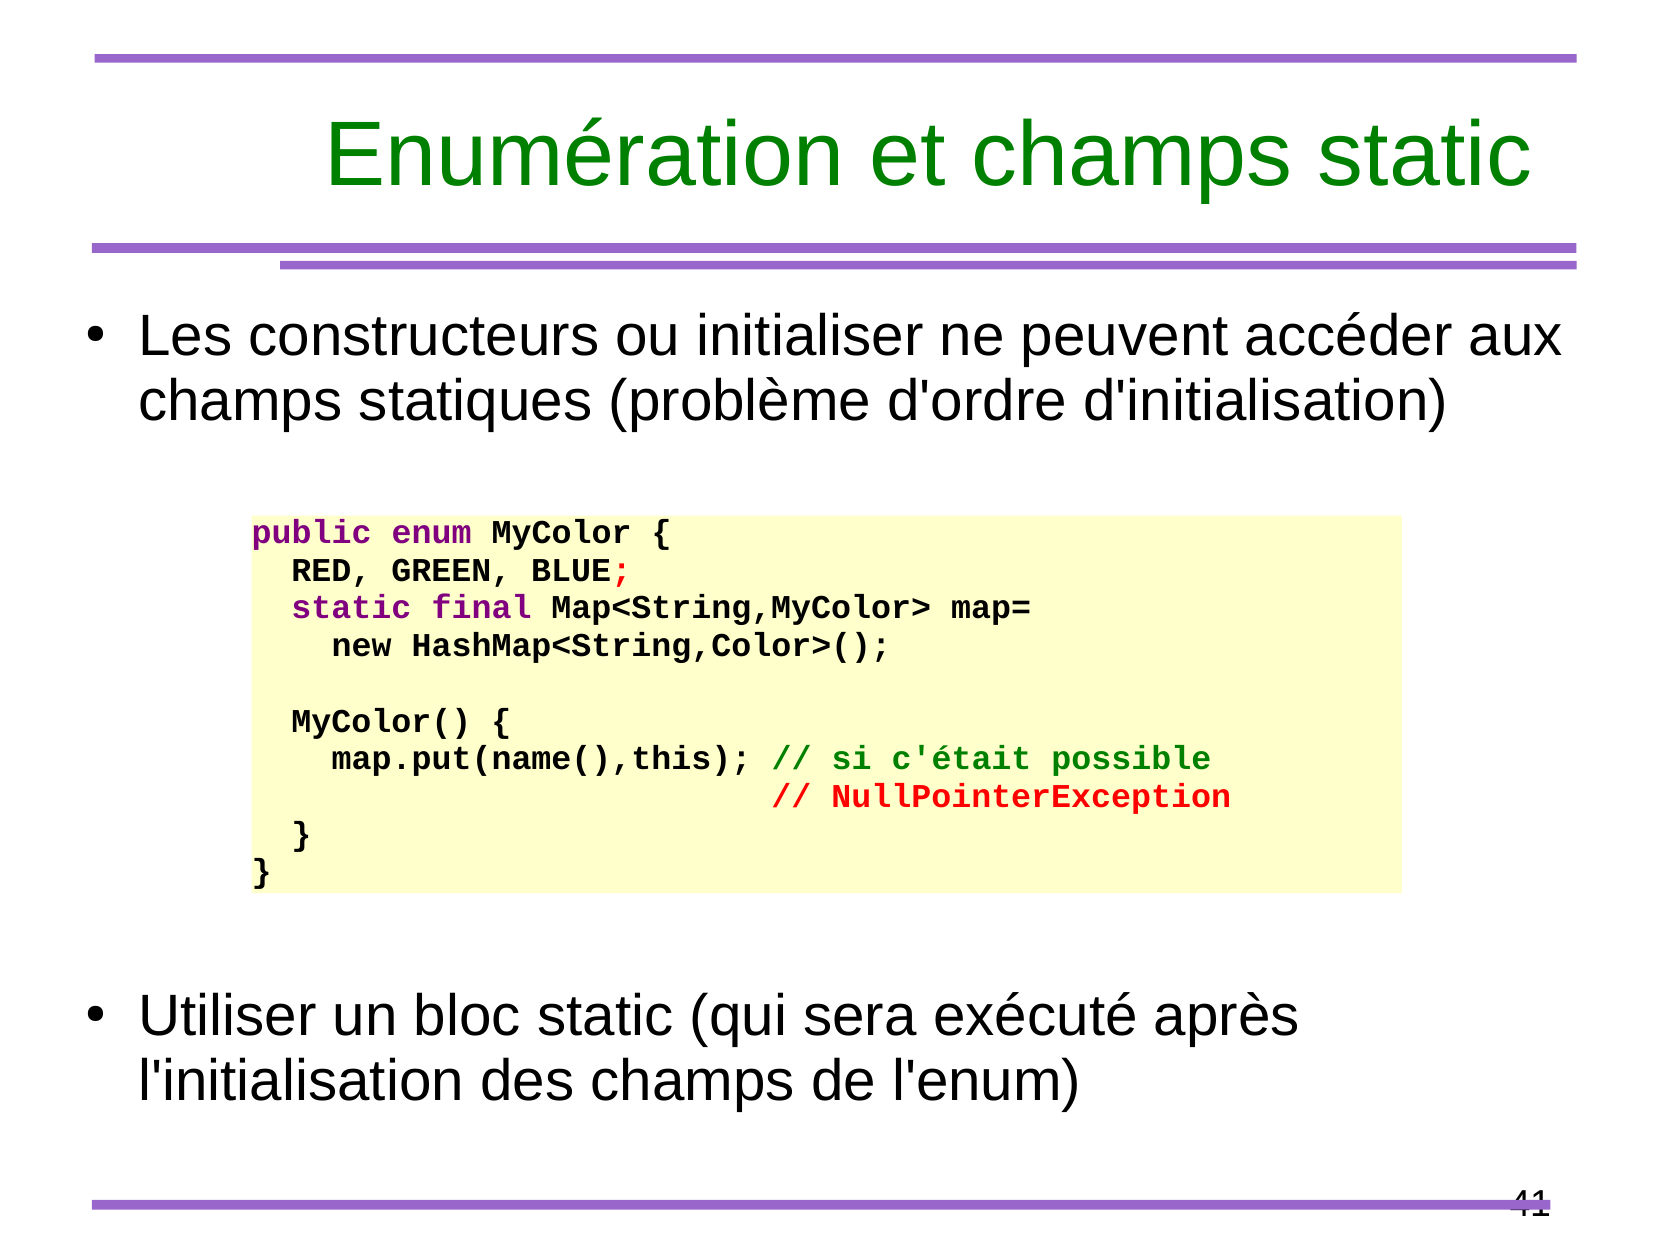

# Enumération et champs static
Les constructeurs ou initialiser ne peuvent accéder aux champs statiques (problème d'ordre d'initialisation)
Utiliser un bloc static (qui sera exécuté après l'initialisation des champs de l'enum)
public enum MyColor {
 RED, GREEN, BLUE;
 static final Map<String,MyColor> map=
 new HashMap<String,Color>();
 MyColor() {
 map.put(name(),this); // si c'était possible
 // NullPointerException
 }
}